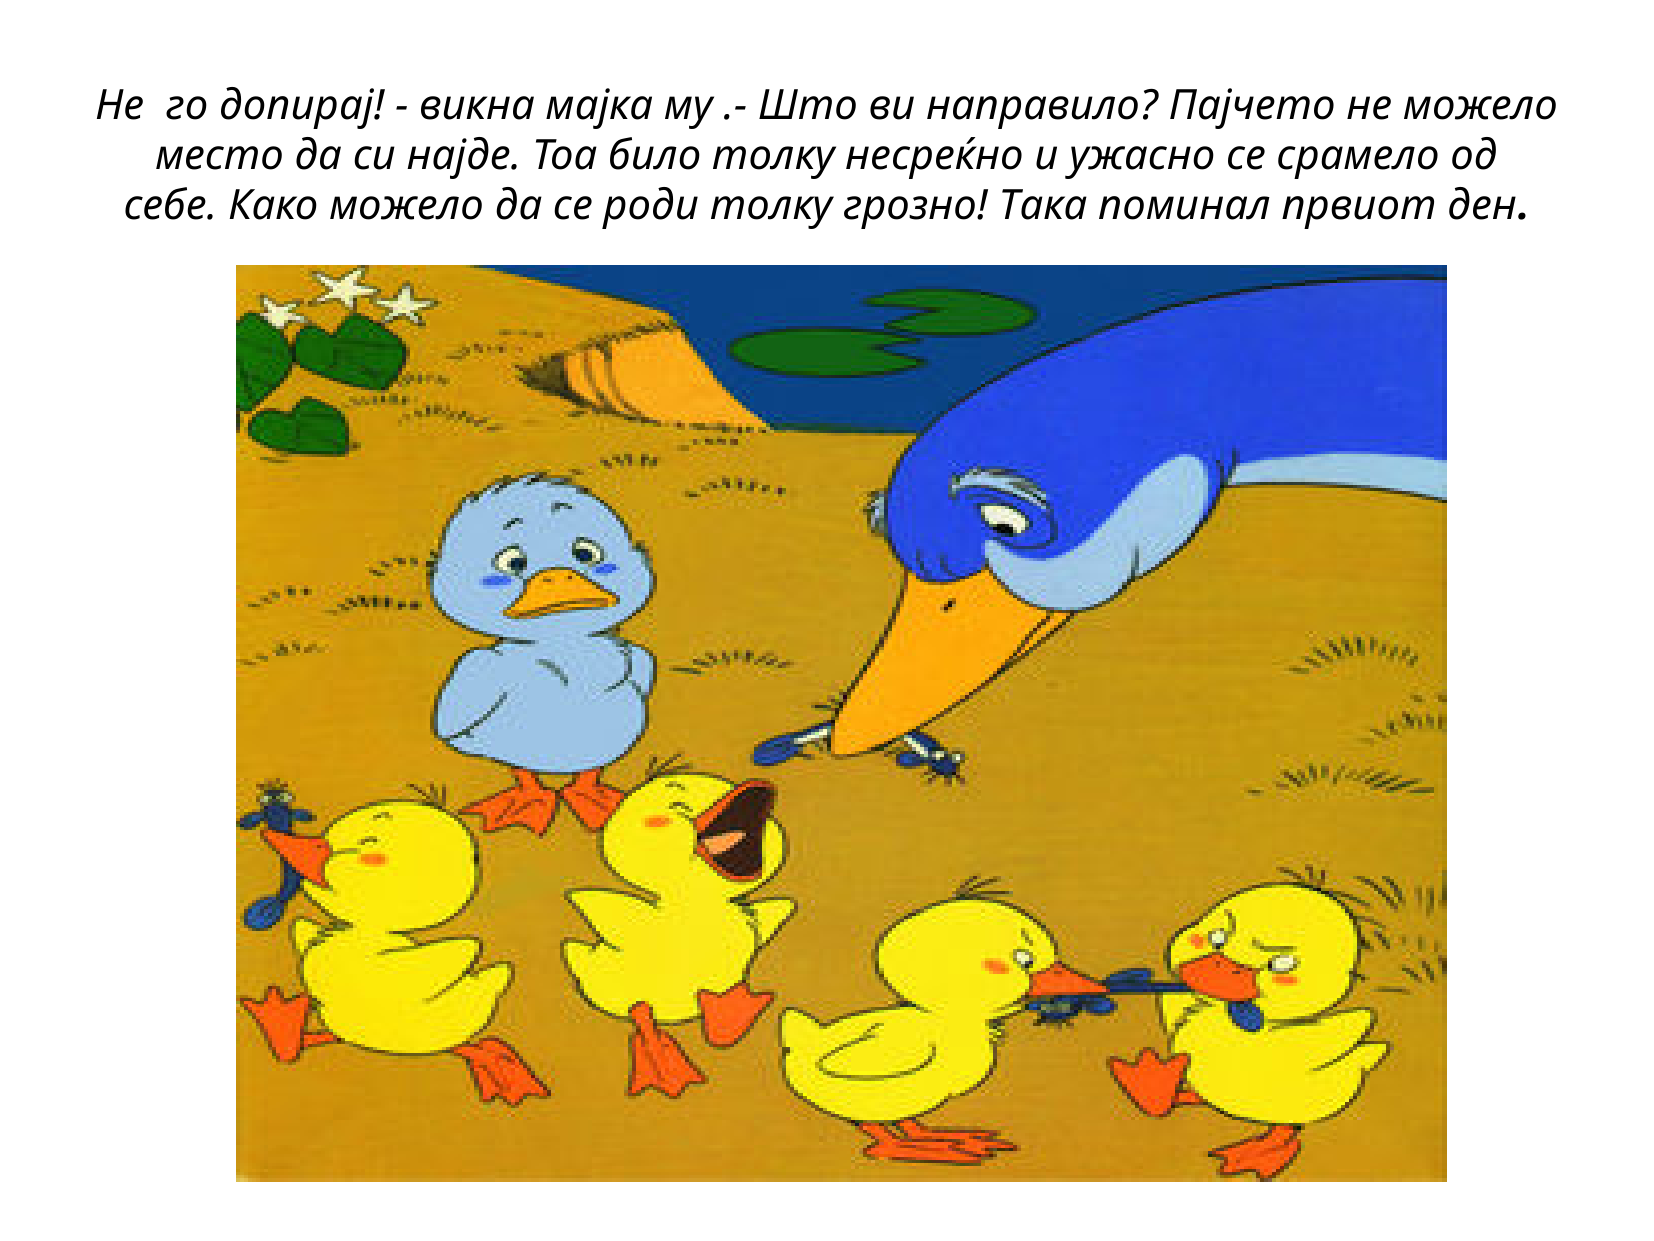

# Не го допирај! - викна мајка му .- Што ви направило? Пајчето не можело место да си најде. Тоа било толку несреќно и ужасно се срамело од себе. Како можело да се роди толку грозно! Така поминал првиот ден.